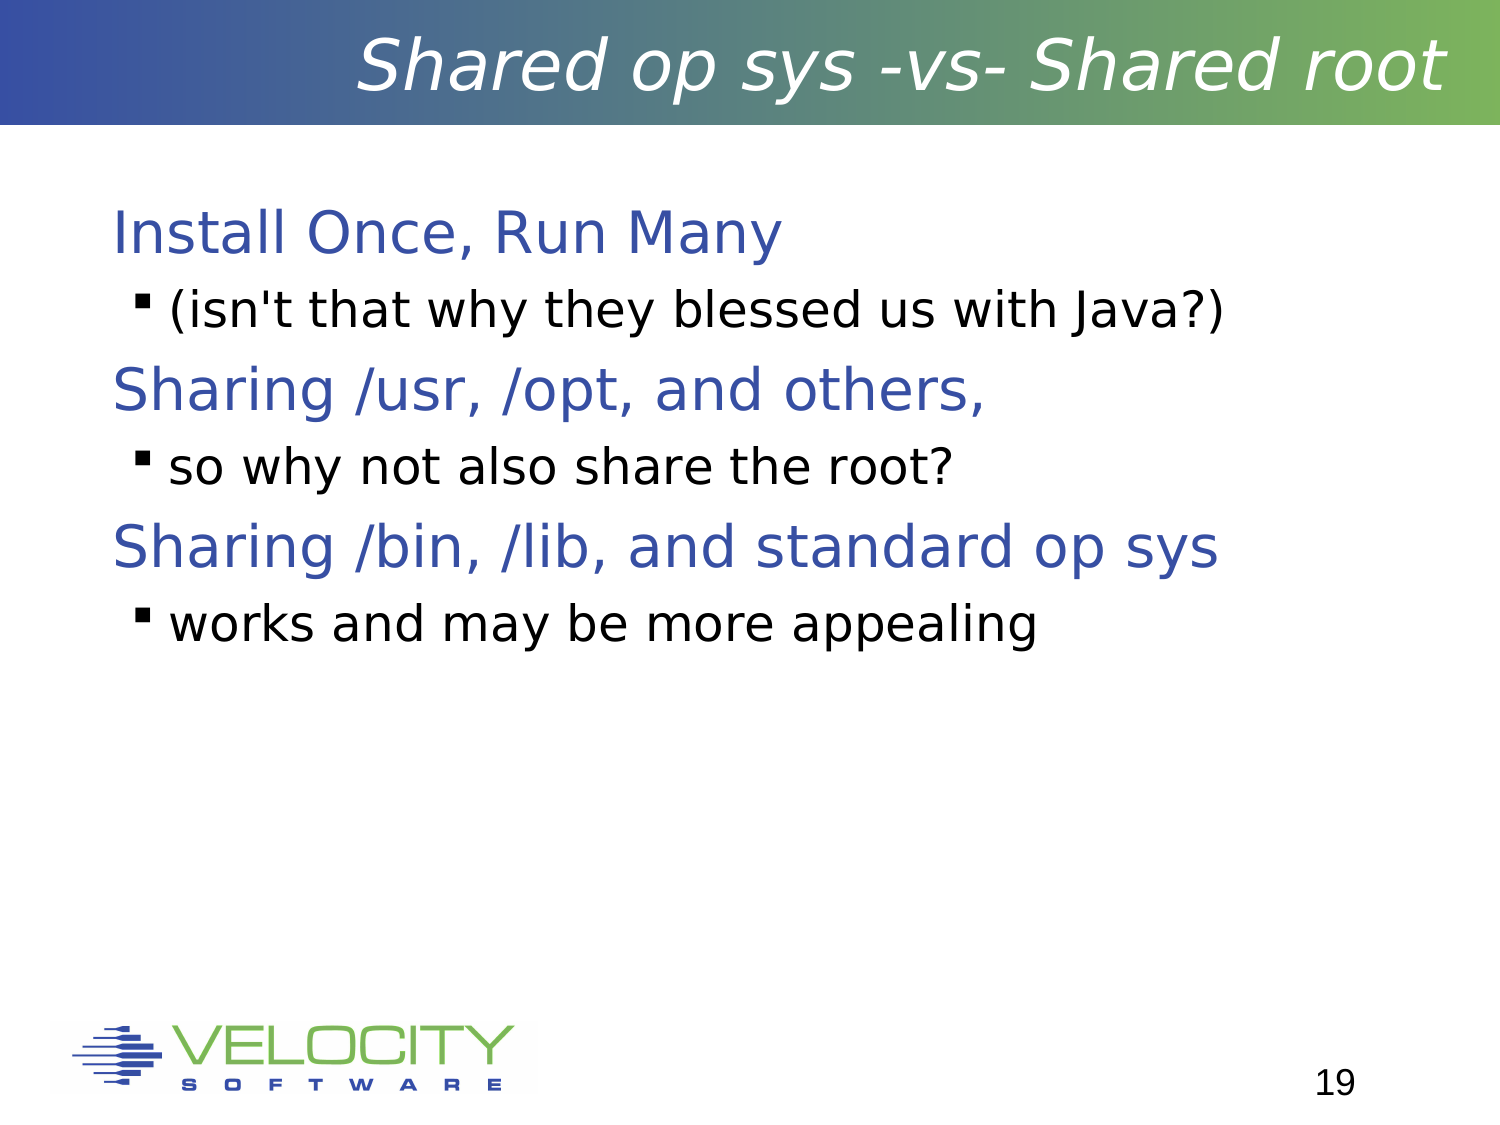

# Shared op sys -vs- Shared root
Install Once, Run Many
(isn't that why they blessed us with Java?)
Sharing /usr, /opt, and others,
so why not also share the root?
Sharing /bin, /lib, and standard op sys
works and may be more appealing
19